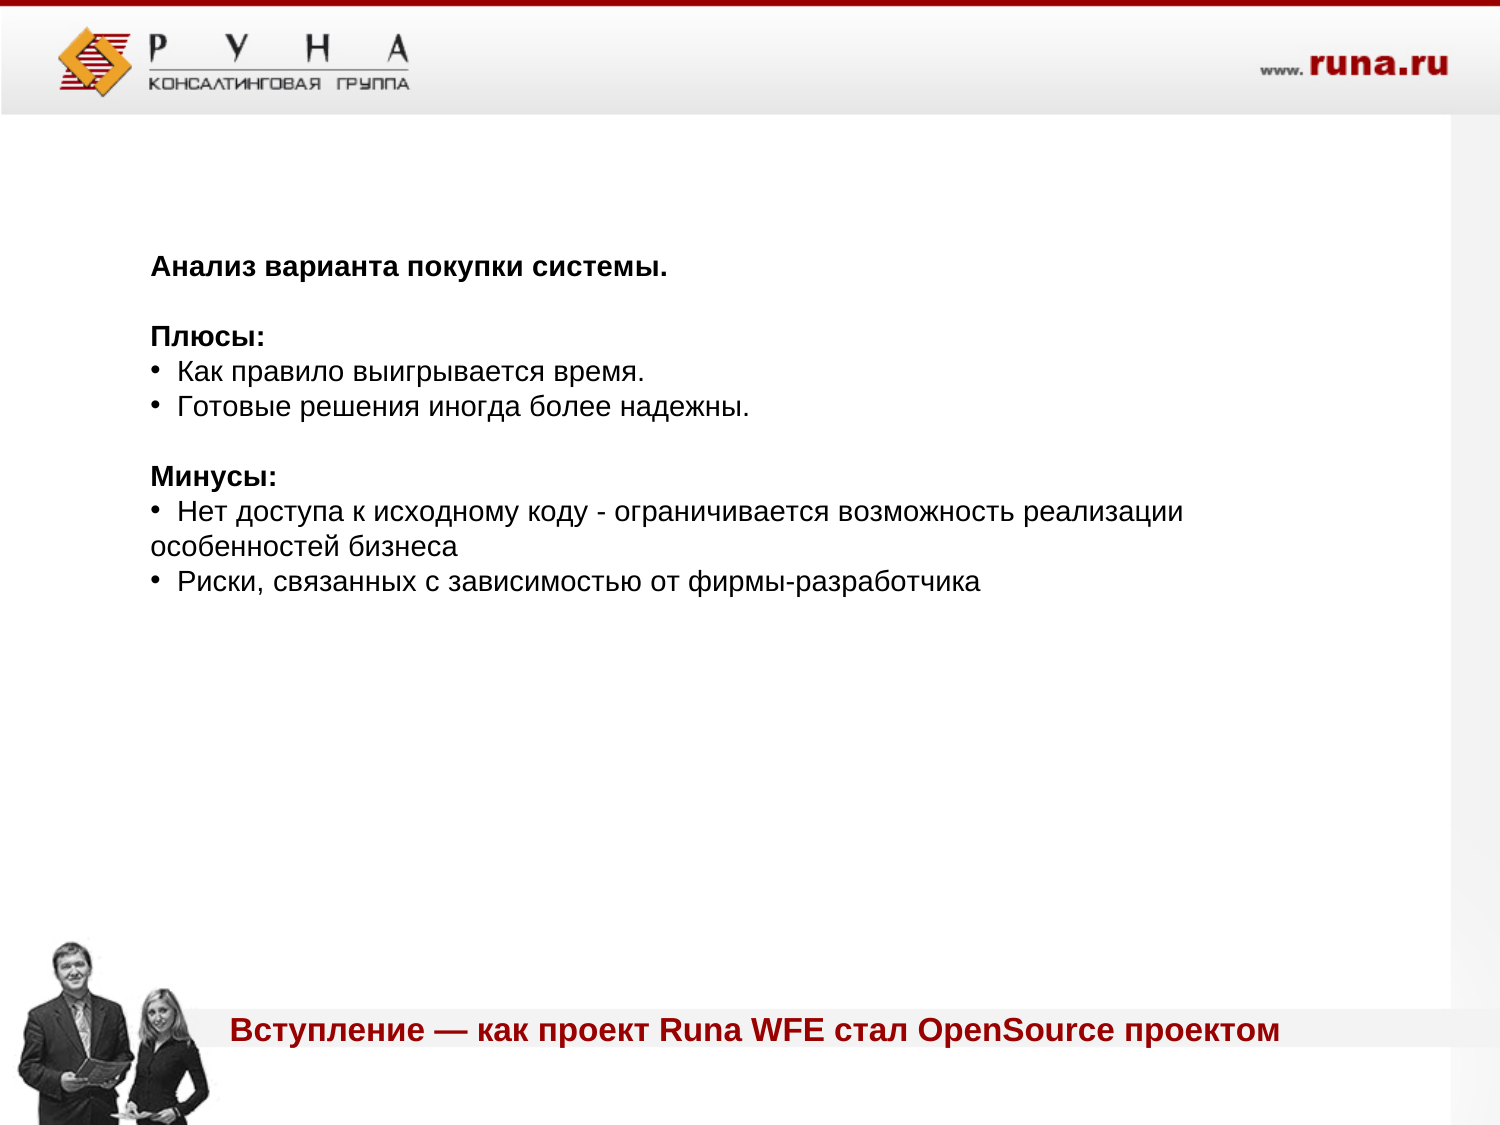

Анализ варианта покупки системы.
Плюсы:
 Как правило выигрывается время.
 Готовые решения иногда более надежны.
Минусы:
 Нет доступа к исходному коду - ограничивается возможность реализации особенностей бизнеса
 Риски, связанных с зависимостью от фирмы-разработчика
Вступление — как проект Runa WFE стал OpenSource проектом